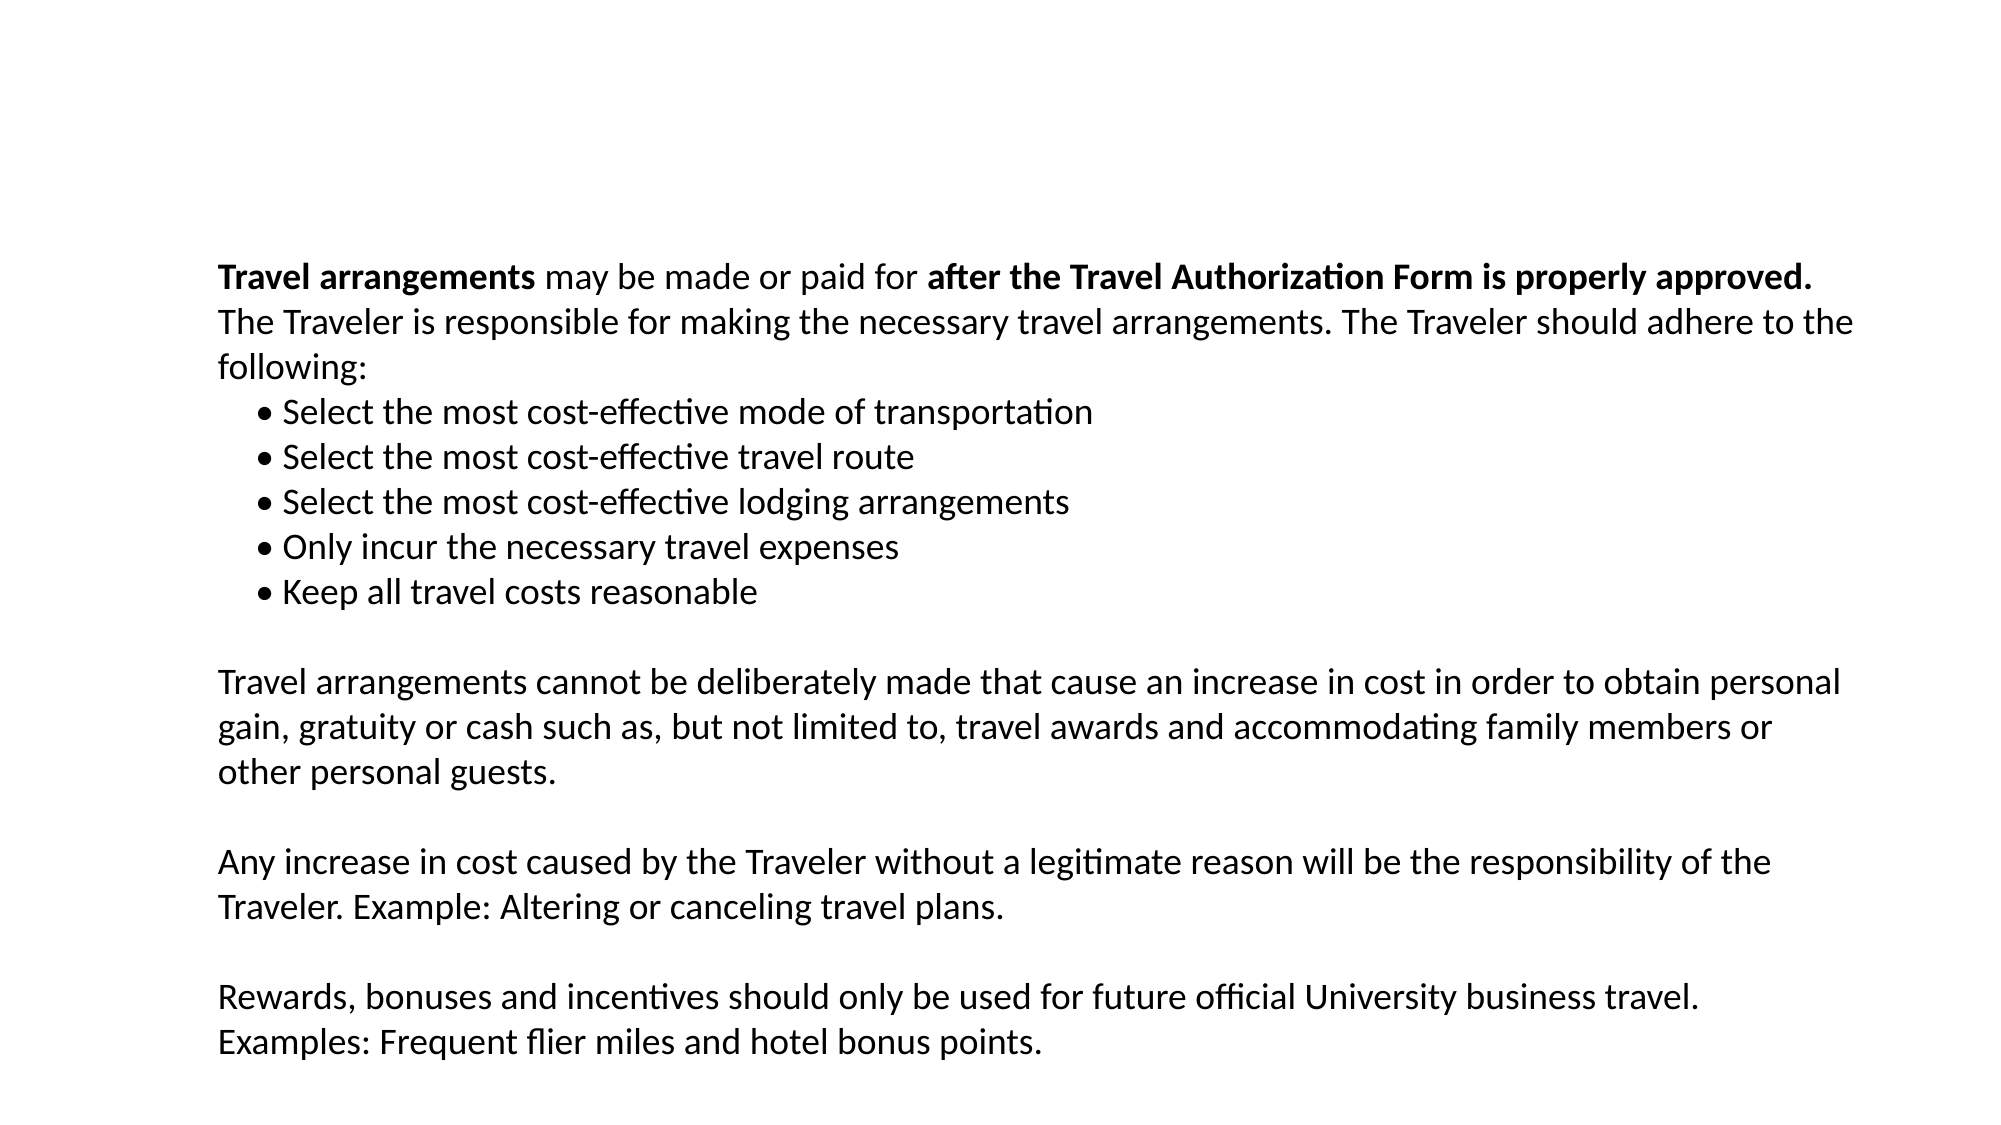

# Travel Arrangements
Travel arrangements may be made or paid for after the Travel Authorization Form is properly approved. The Traveler is responsible for making the necessary travel arrangements. The Traveler should adhere to the following:
 • Select the most cost-effective mode of transportation
 • Select the most cost-effective travel route
 • Select the most cost-effective lodging arrangements
 • Only incur the necessary travel expenses
 • Keep all travel costs reasonable
Travel arrangements cannot be deliberately made that cause an increase in cost in order to obtain personal gain, gratuity or cash such as, but not limited to, travel awards and accommodating family members or other personal guests.
Any increase in cost caused by the Traveler without a legitimate reason will be the responsibility of the Traveler. Example: Altering or canceling travel plans.
Rewards, bonuses and incentives should only be used for future official University business travel. Examples: Frequent flier miles and hotel bonus points.